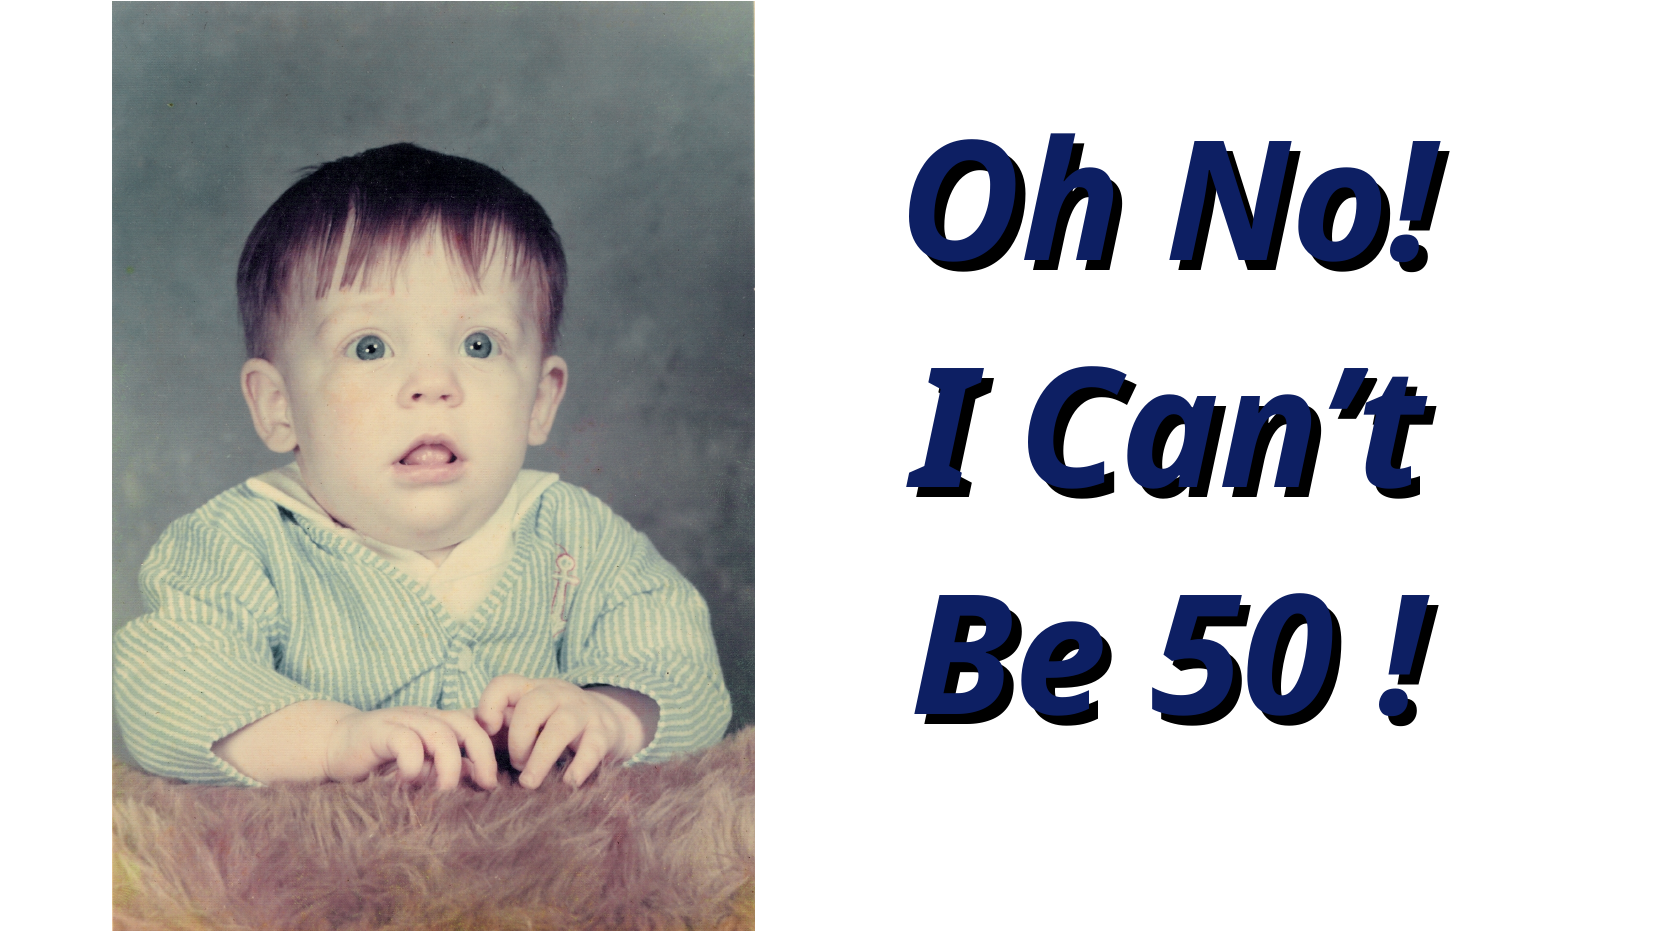

Oh No!
I Can’t
Be 50 !